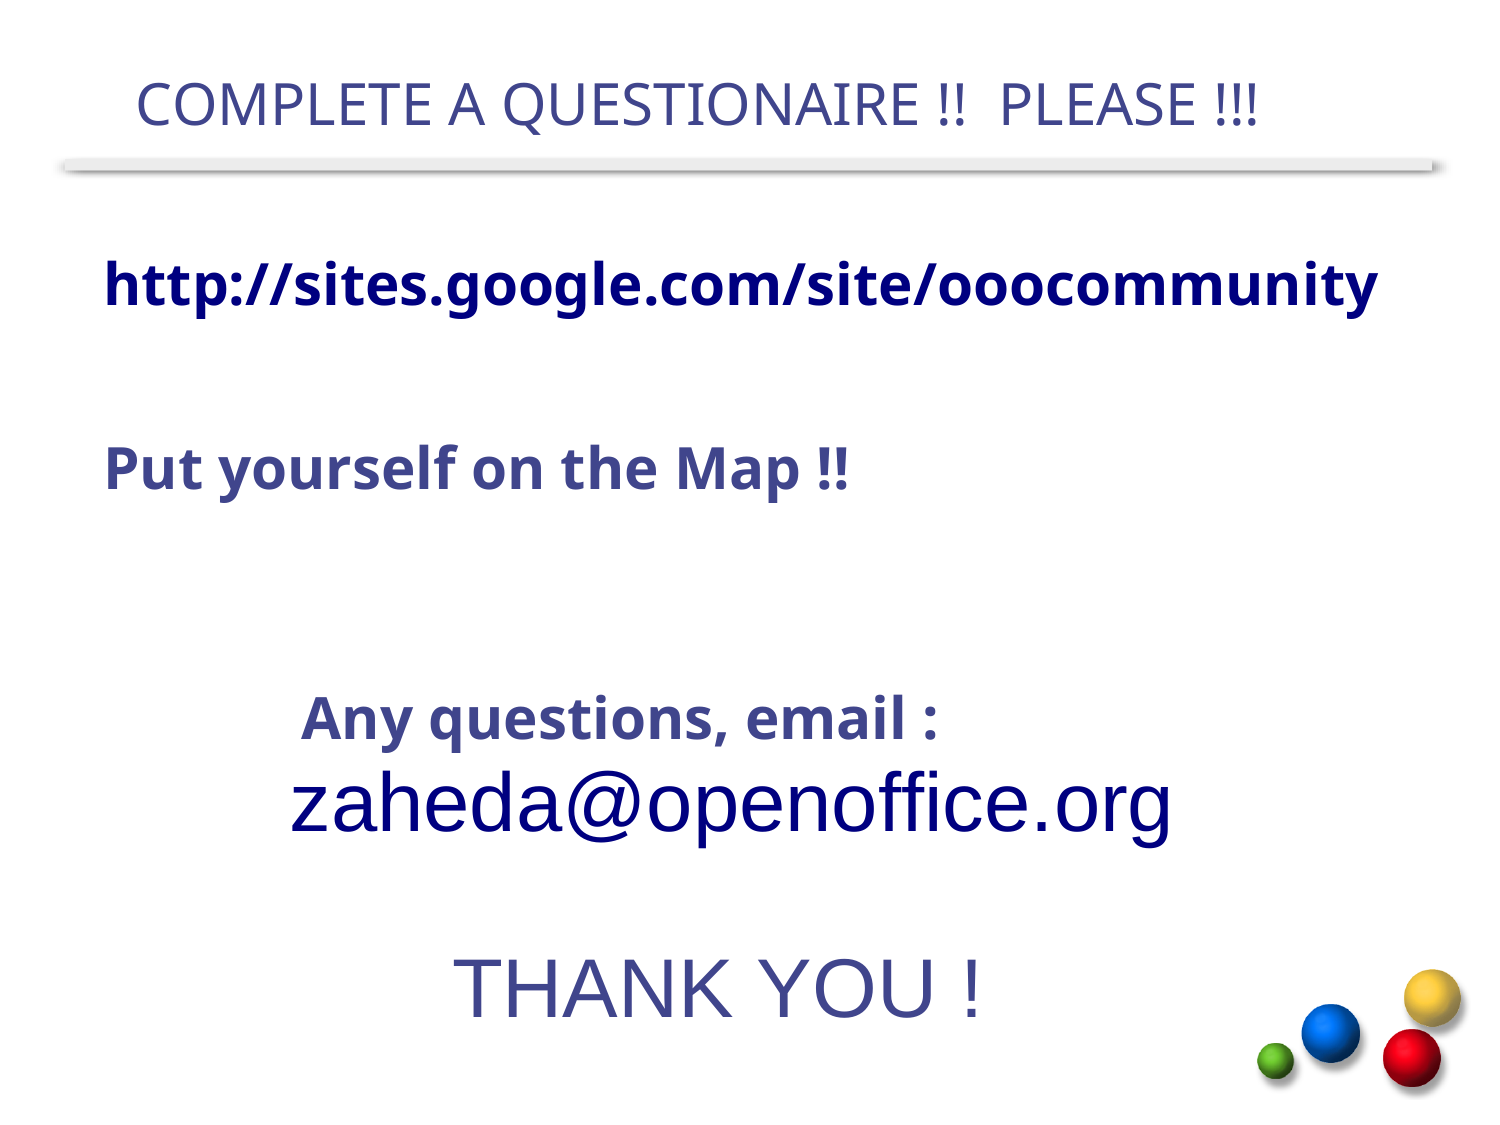

# COMPLETE A QUESTIONAIRE !! PLEASE !!!
http://sites.google.com/site/ooocommunity
Put yourself on the Map !!
 Any questions, email :
 zaheda@openoffice.org
 THANK YOU !